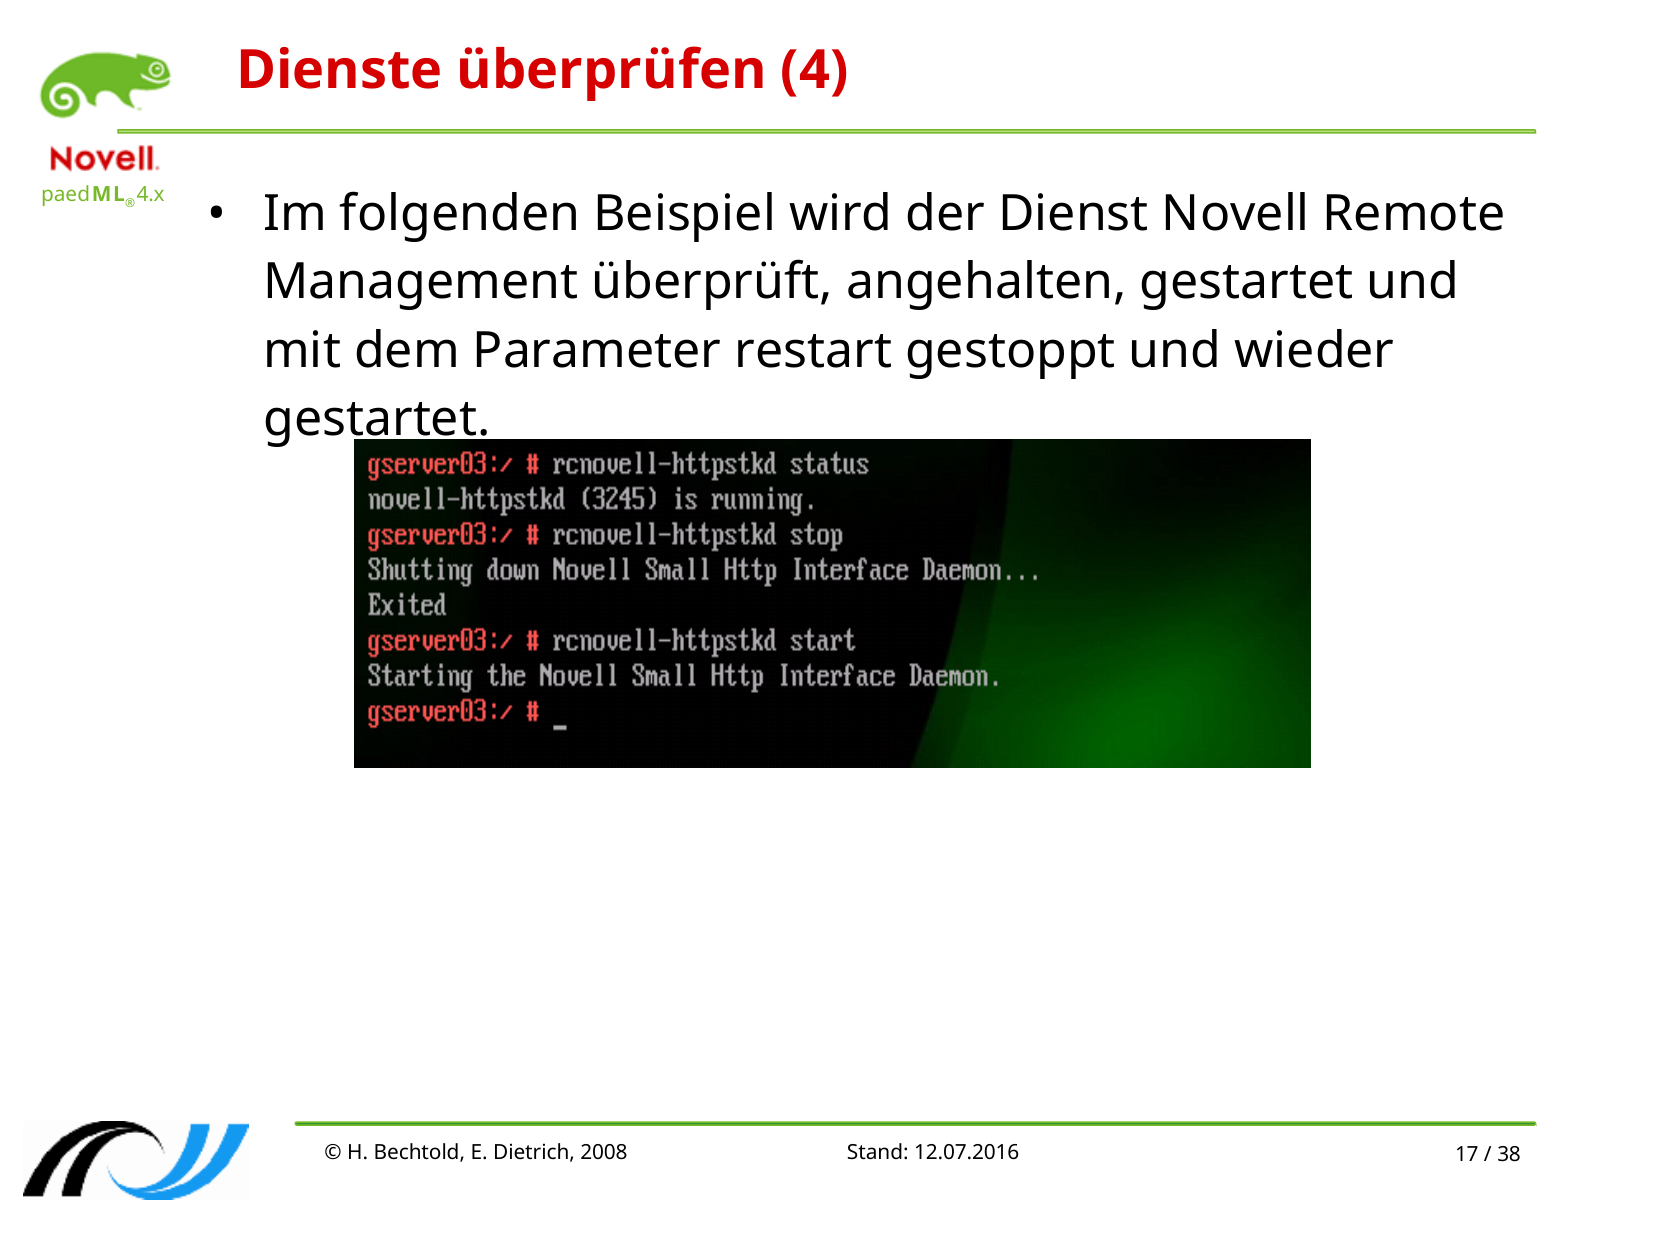

# Dienste überprüfen (4)
Im folgenden Beispiel wird der Dienst Novell Remote Management überprüft, angehalten, gestartet und mit dem Parameter restart gestoppt und wieder gestartet.
© H. Bechtold, E. Dietrich, 2008
12.07.2016
17